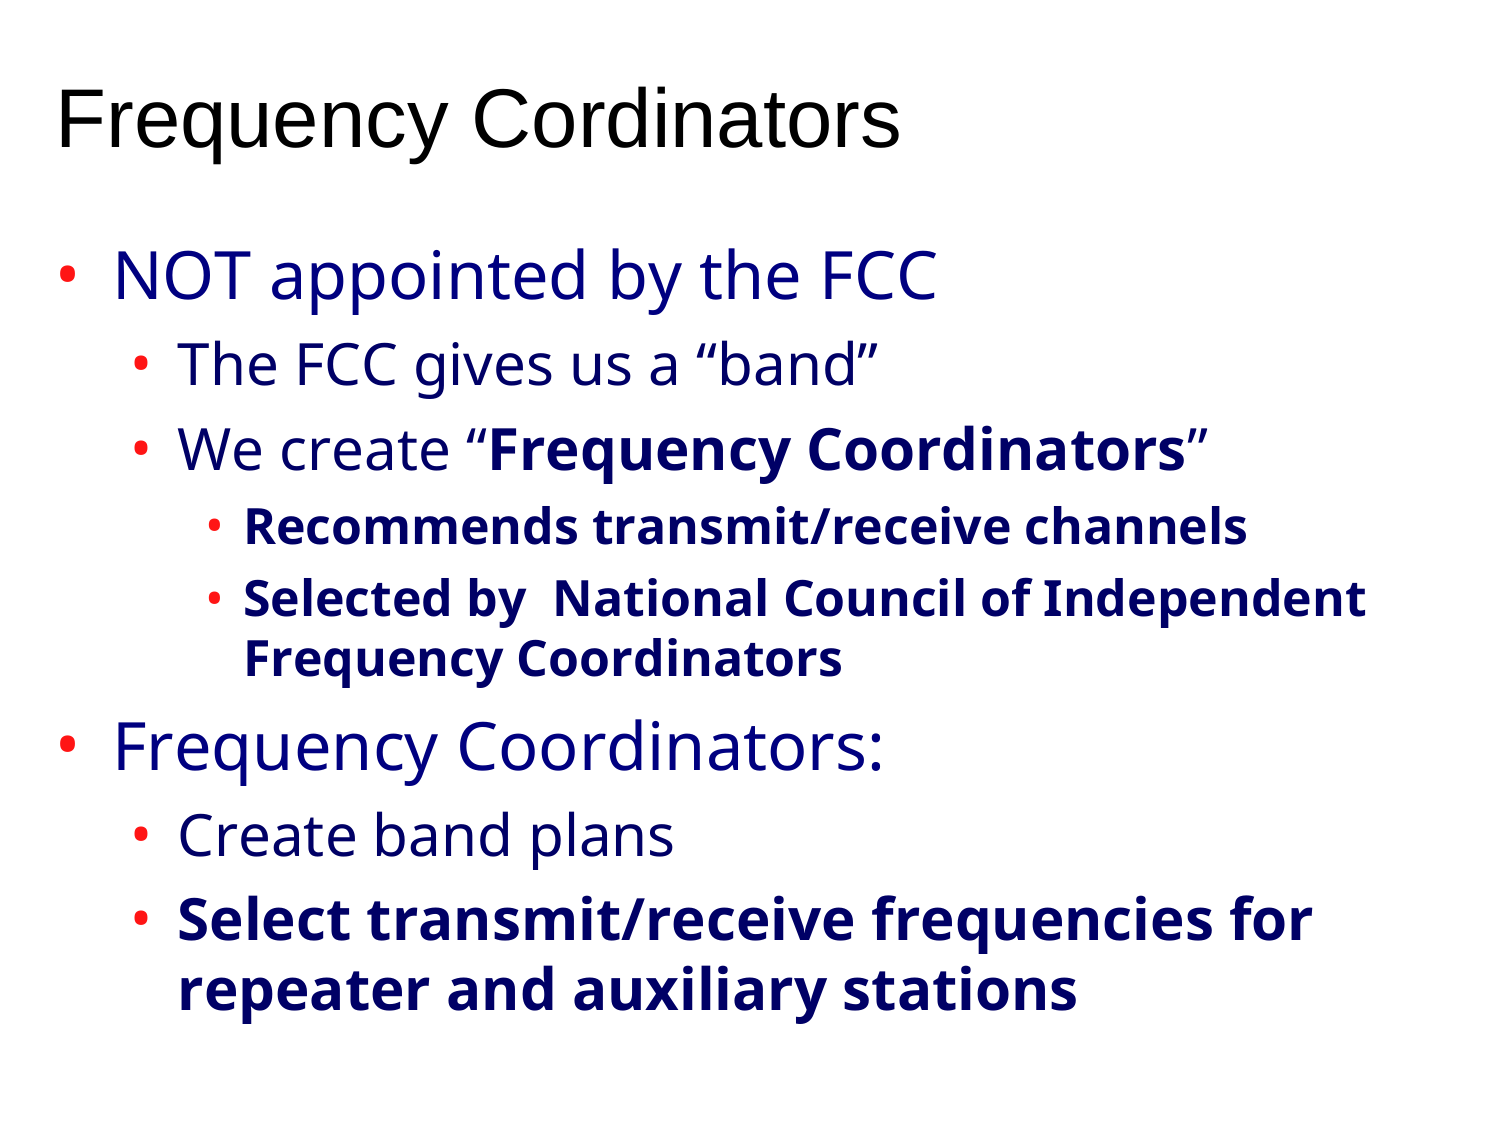

# Frequency Cordinators
NOT appointed by the FCC
The FCC gives us a “band”
We create “Frequency Coordinators”
Recommends transmit/receive channels
Selected by National Council of Independent Frequency Coordinators
Frequency Coordinators:
Create band plans
Select transmit/receive frequencies for repeater and auxiliary stations